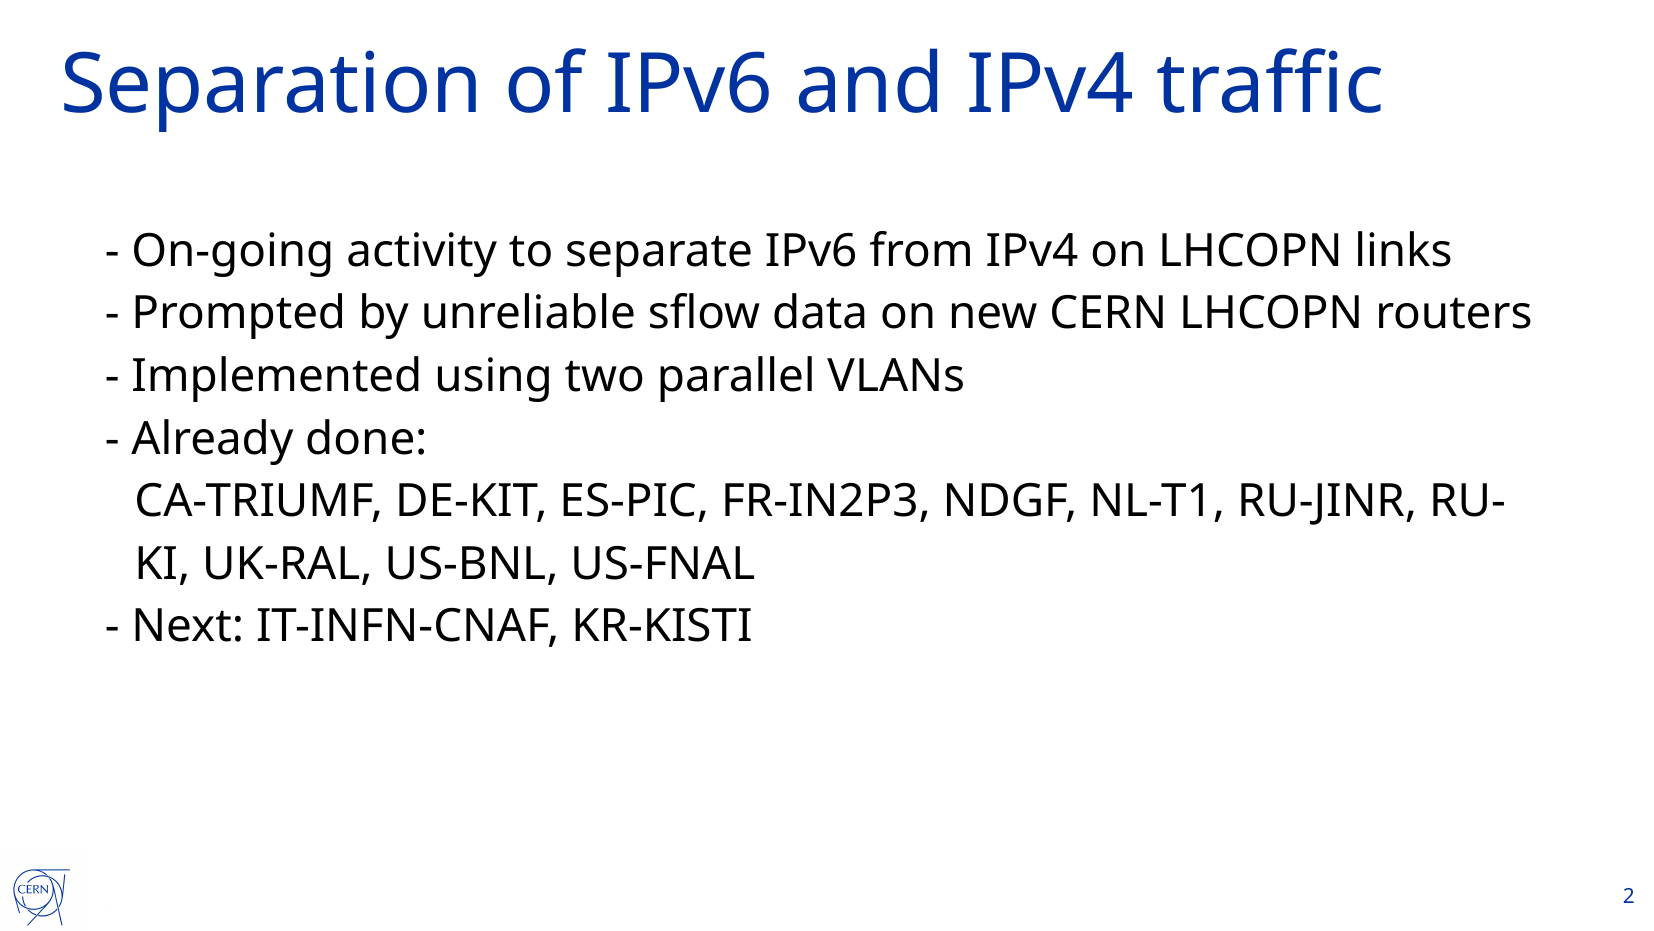

# Separation of IPv6 and IPv4 traffic
- On-going activity to separate IPv6 from IPv4 on LHCOPN links
- Prompted by unreliable sflow data on new CERN LHCOPN routers
- Implemented using two parallel VLANs
- Already done:
CA-TRIUMF, DE-KIT, ES-PIC, FR-IN2P3, NDGF, NL-T1, RU-JINR, RU-KI, UK-RAL, US-BNL, US-FNAL
- Next: IT-INFN-CNAF, KR-KISTI